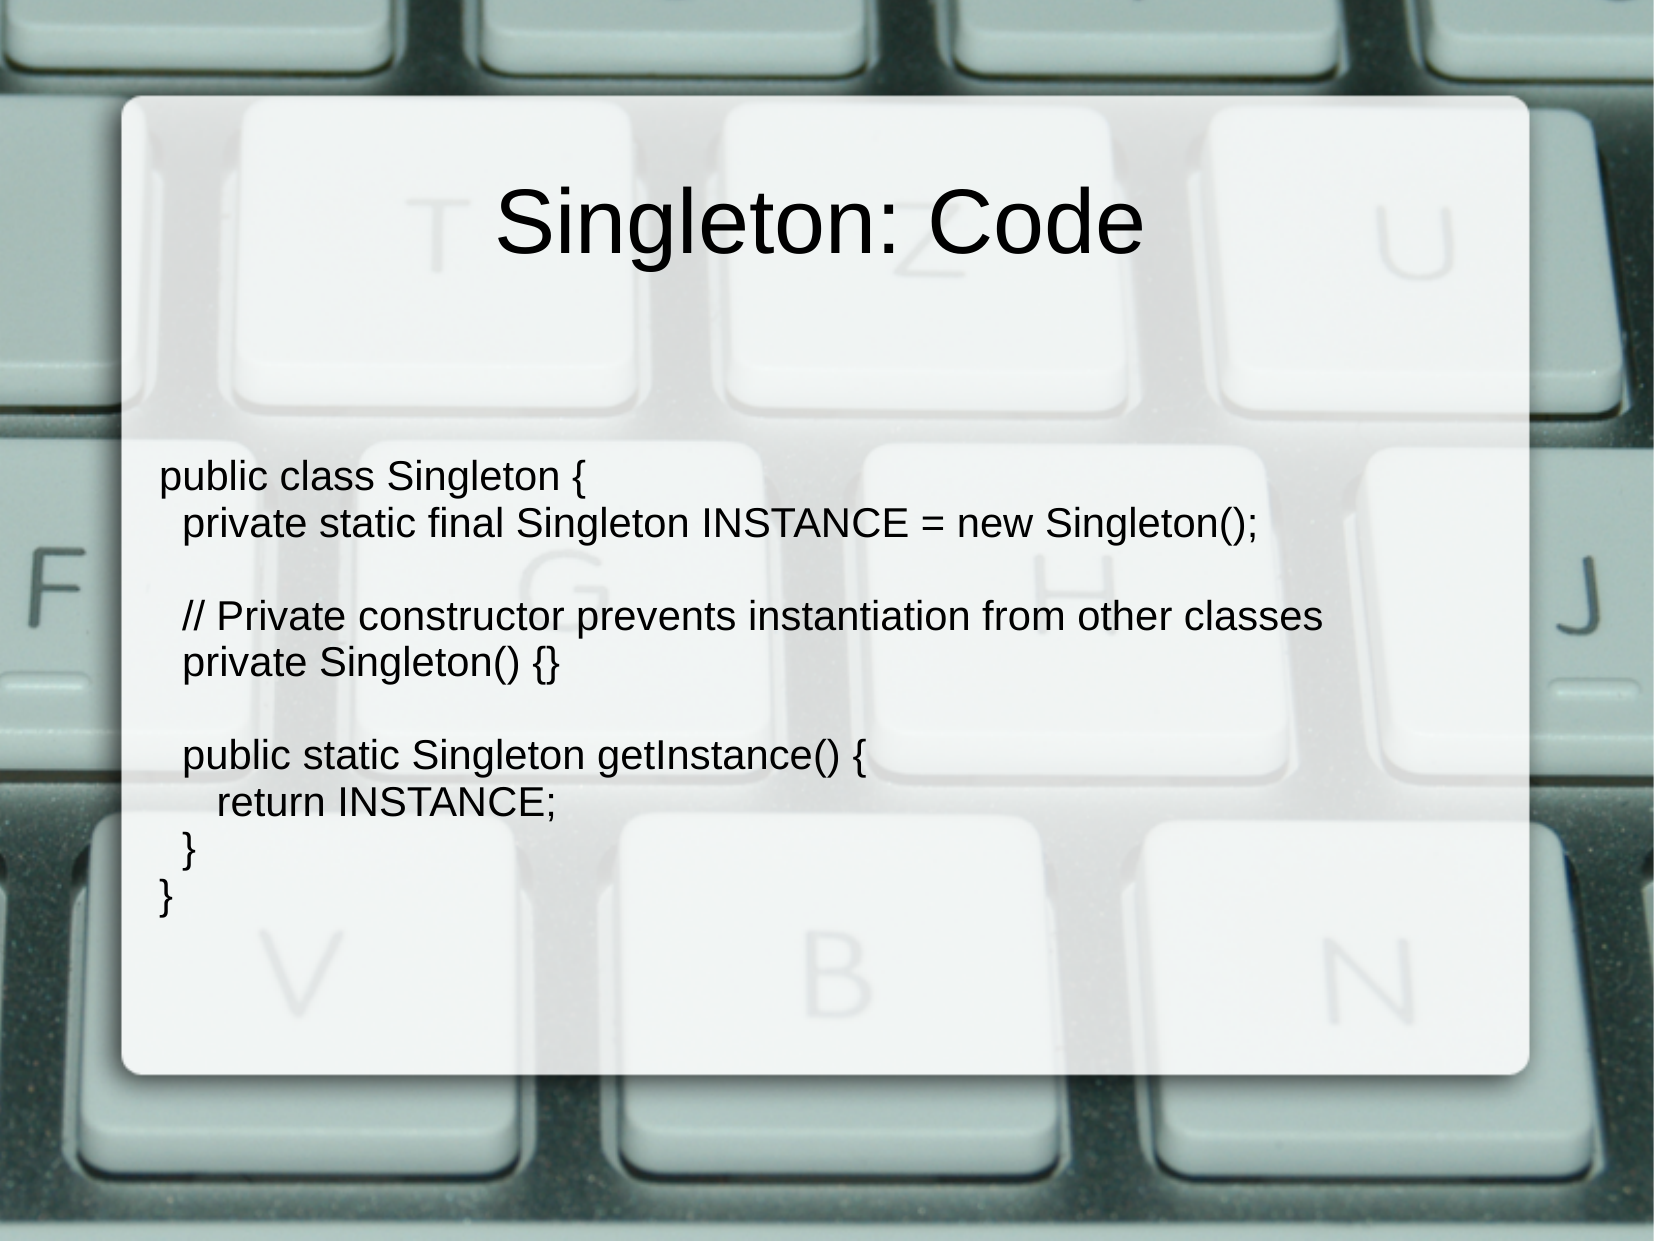

# Singleton: Code
 public class Singleton {
 private static final Singleton INSTANCE = new Singleton();
 // Private constructor prevents instantiation from other classes
 private Singleton() {}
 public static Singleton getInstance() {
 return INSTANCE;
 }
 }